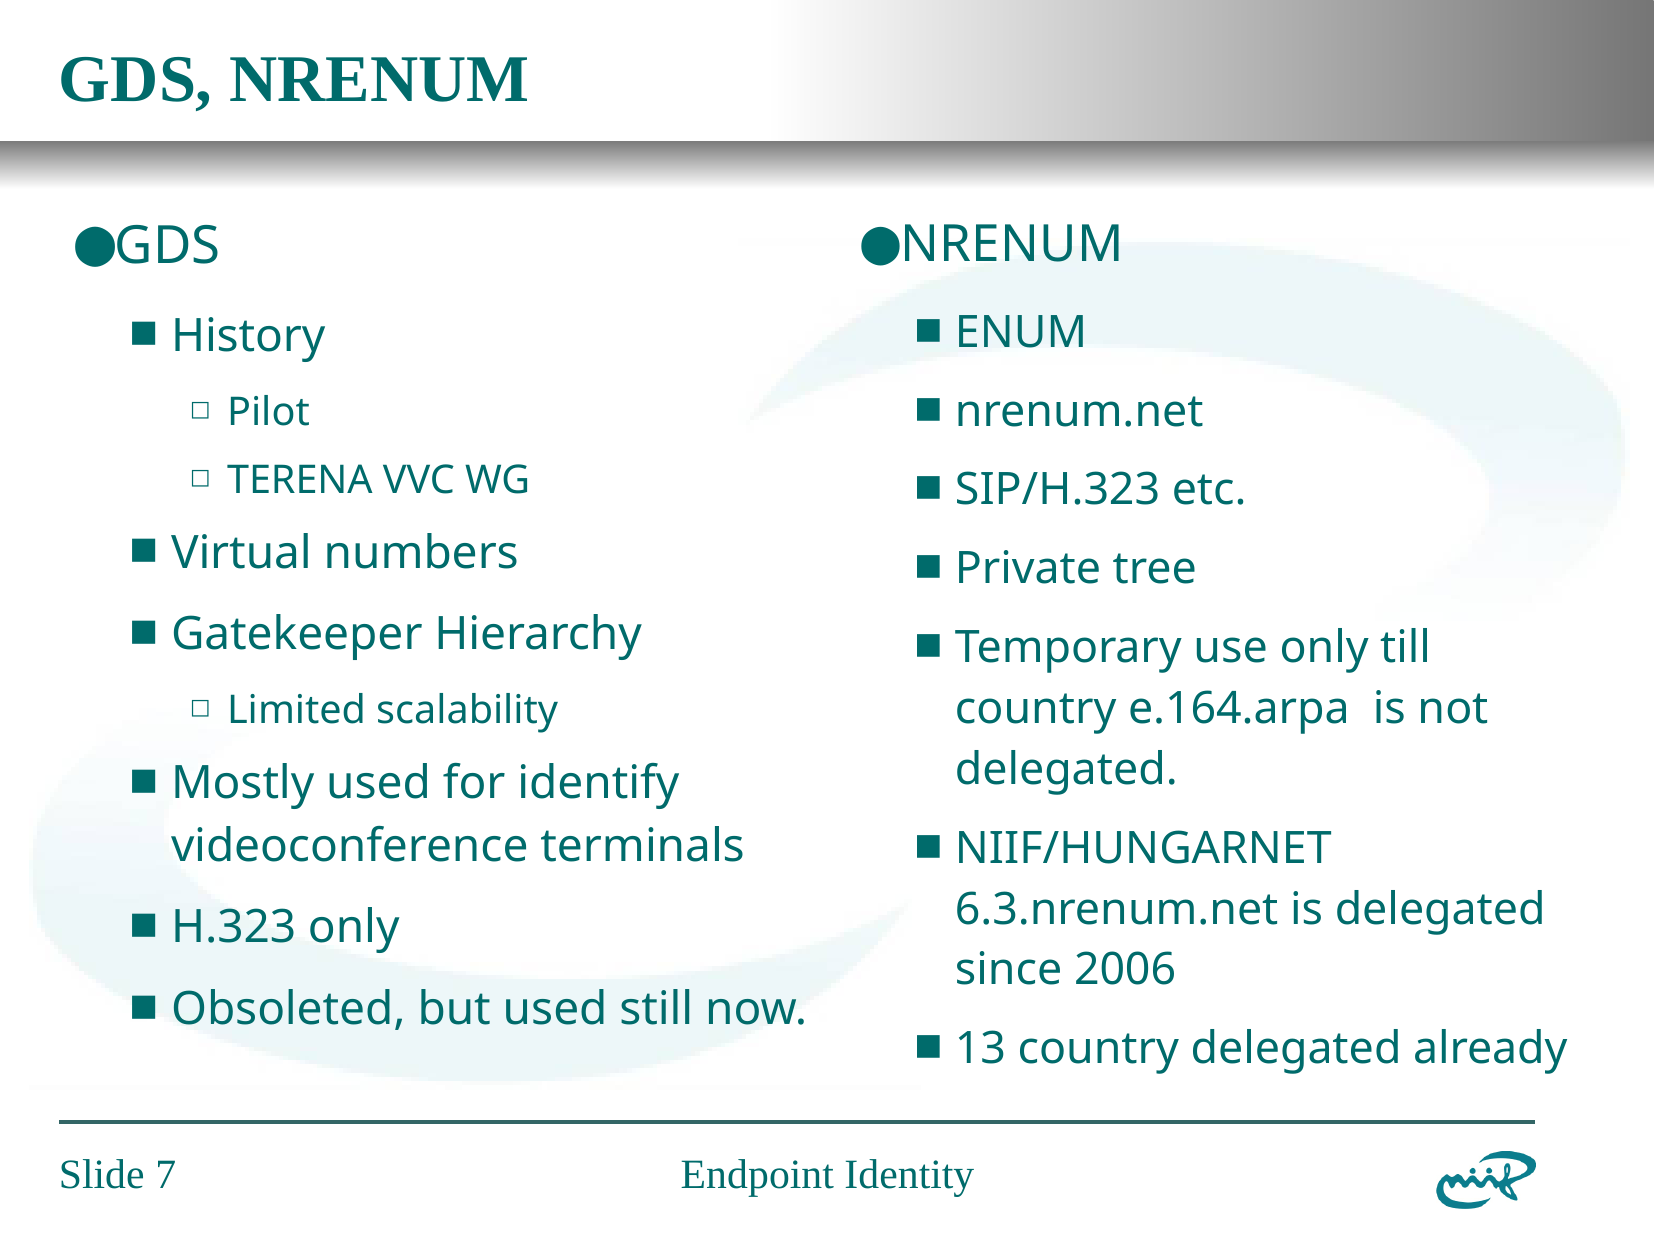

# GDS, NRENUM
GDS
History
Pilot
TERENA VVC WG
Virtual numbers
Gatekeeper Hierarchy
Limited scalability
Mostly used for identify videoconference terminals
H.323 only
Obsoleted, but used still now.
NRENUM
ENUM
nrenum.net
SIP/H.323 etc.
Private tree
Temporary use only till country e.164.arpa is not delegated.
NIIF/HUNGARNET 6.3.nrenum.net is delegated since 2006
13 country delegated already
7
Endpoint Identity